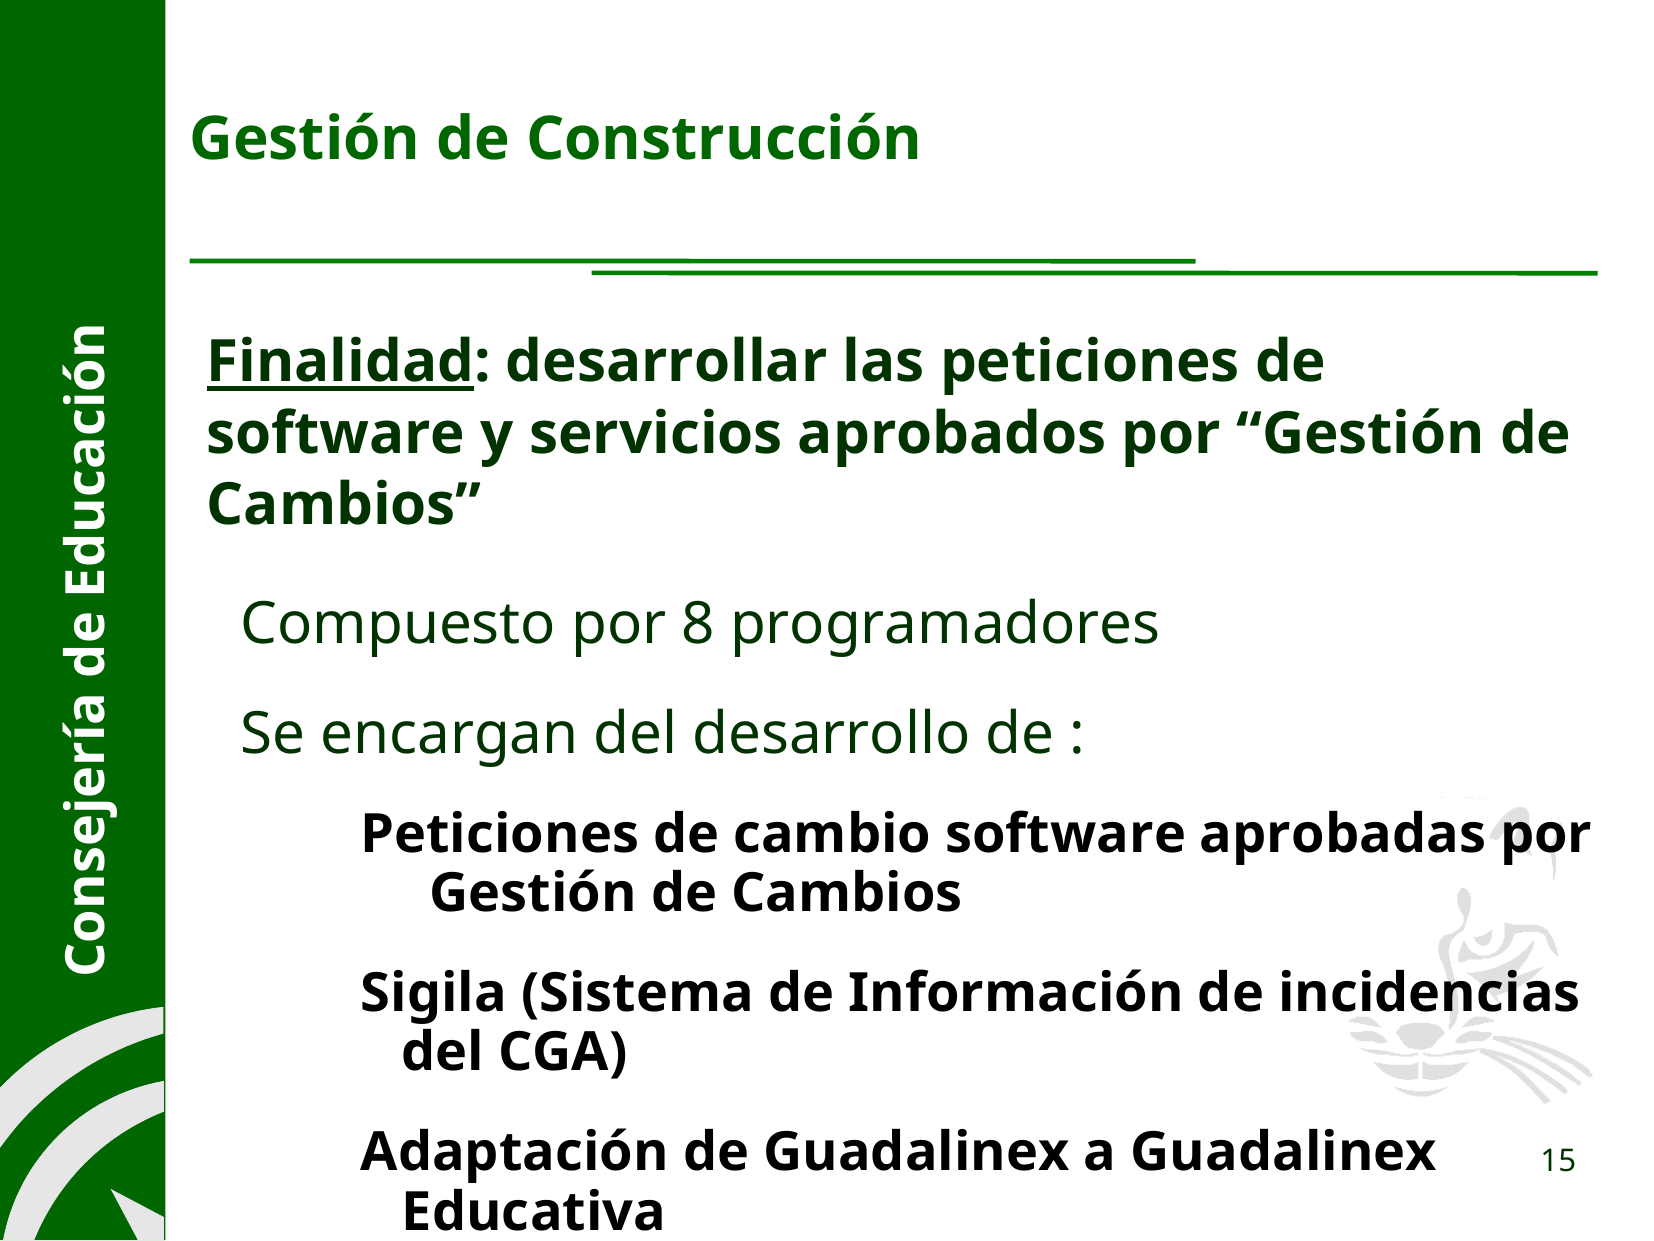

# Gestión de Construcción
Finalidad: desarrollar las peticiones de software y servicios aprobados por “Gestión de Cambios”
Compuesto por 8 programadores
Se encargan del desarrollo de :
Peticiones de cambio software aprobadas por Gestión de Cambios
Sigila (Sistema de Información de incidencias del CGA)
Adaptación de Guadalinex a Guadalinex Educativa
15